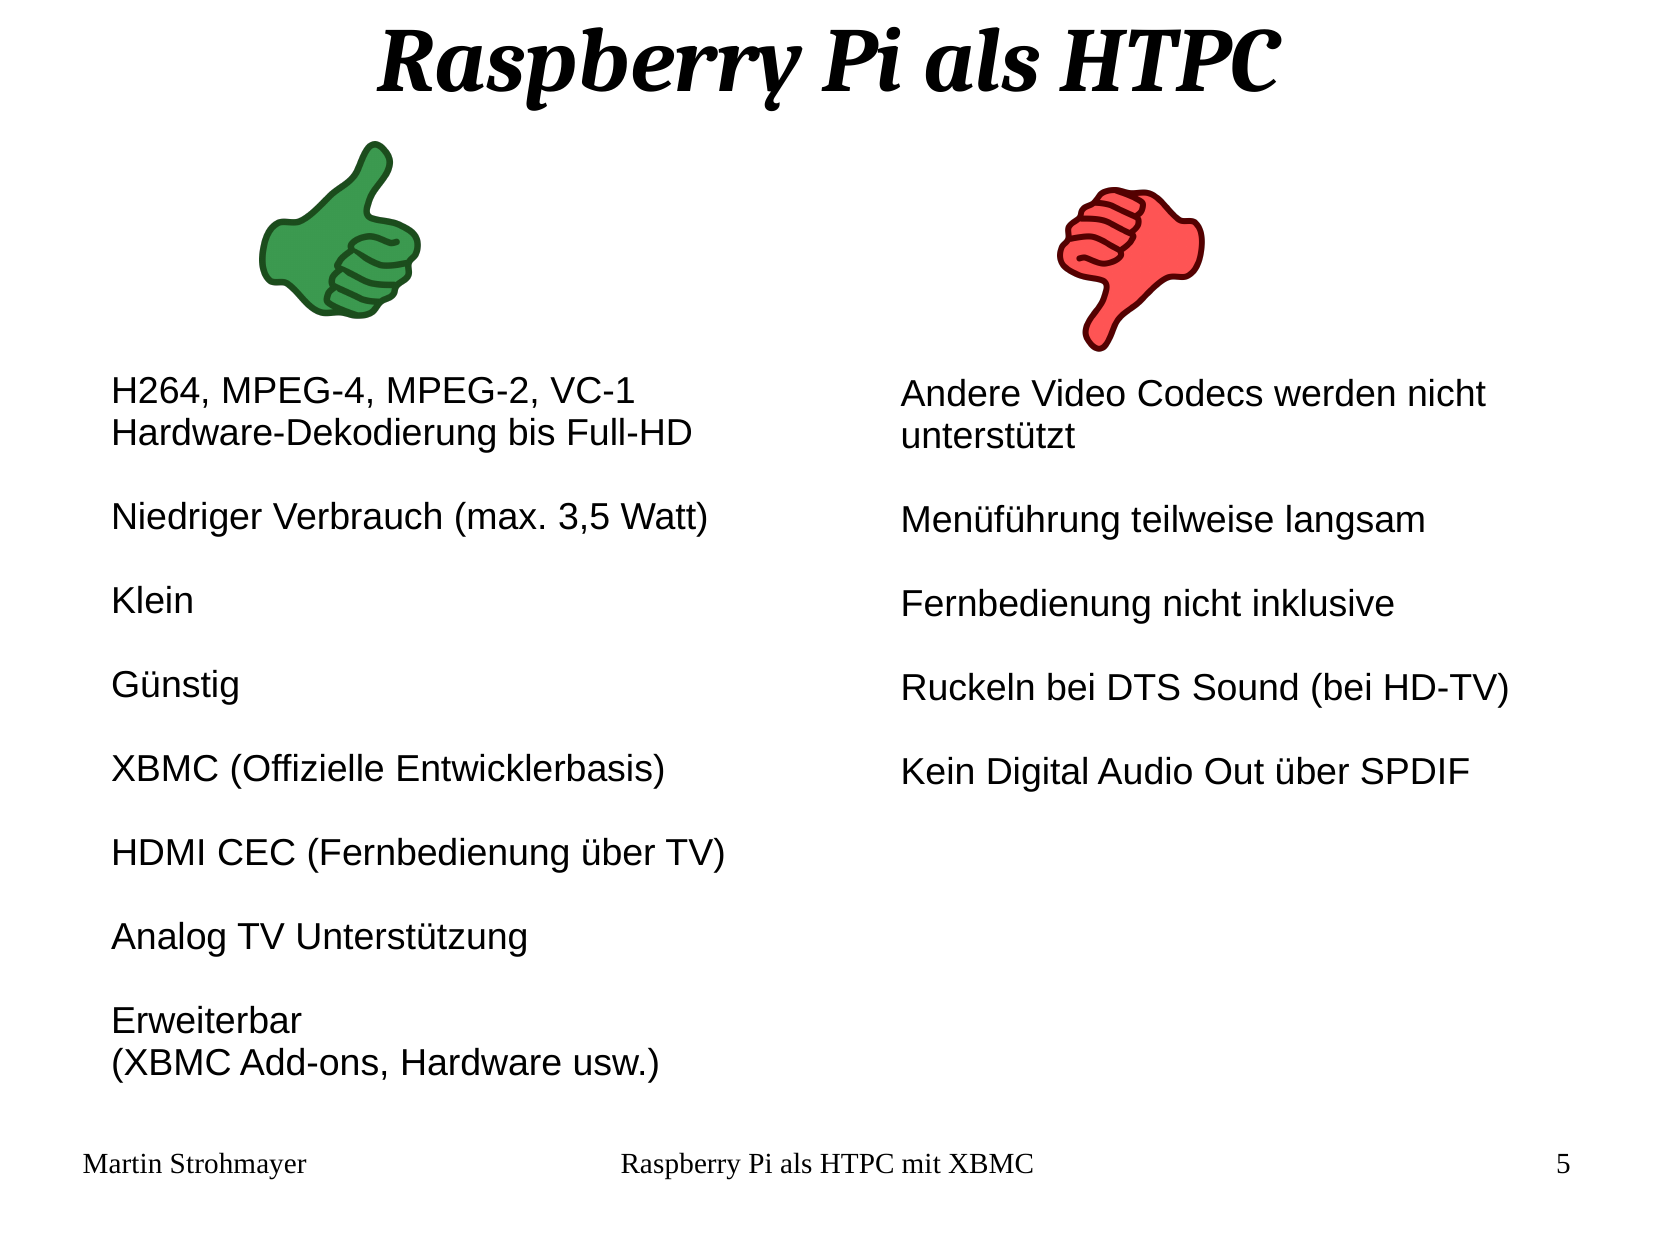

# Raspberry Pi als HTPC
H264, MPEG-4, MPEG-2, VC-1 Hardware-Dekodierung bis Full-HD
Niedriger Verbrauch (max. 3,5 Watt)
Klein
Günstig
XBMC (Offizielle Entwicklerbasis)
HDMI CEC (Fernbedienung über TV)
Analog TV Unterstützung
Erweiterbar
(XBMC Add-ons, Hardware usw.)
Andere Video Codecs werden nicht unterstützt
Menüführung teilweise langsam
Fernbedienung nicht inklusive
Ruckeln bei DTS Sound (bei HD-TV)
Kein Digital Audio Out über SPDIF
Martin Strohmayer
Raspberry Pi als HTPC mit XBMC
5